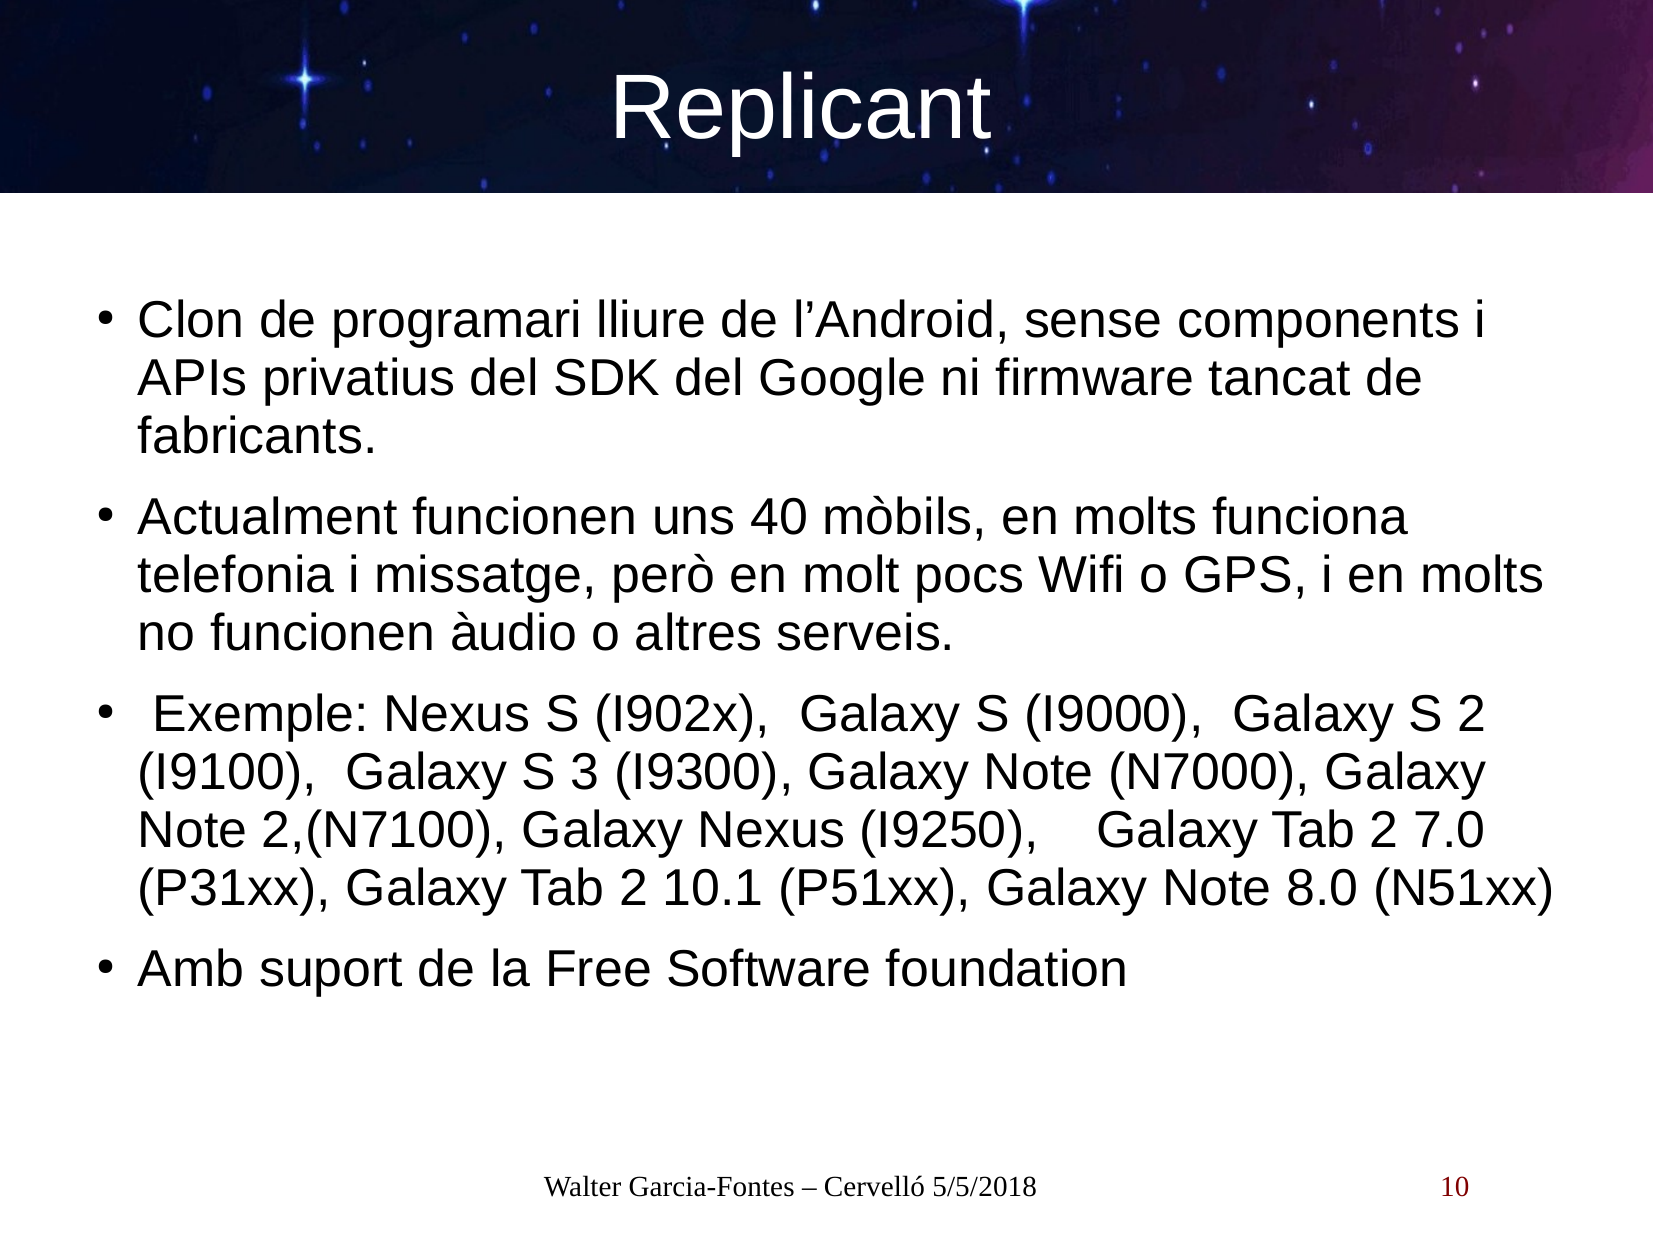

# Replicant
Clon de programari lliure de l’Android, sense components i APIs privatius del SDK del Google ni firmware tancat de fabricants.
Actualment funcionen uns 40 mòbils, en molts funciona telefonia i missatge, però en molt pocs Wifi o GPS, i en molts no funcionen àudio o altres serveis.
 Exemple: Nexus S (I902x), Galaxy S (I9000), Galaxy S 2 (I9100), Galaxy S 3 (I9300), Galaxy Note (N7000), Galaxy Note 2,(N7100), Galaxy Nexus (I9250), Galaxy Tab 2 7.0 (P31xx), Galaxy Tab 2 10.1 (P51xx), Galaxy Note 8.0 (N51xx)
Amb suport de la Free Software foundation
Walter Garcia-Fontes - Cervelló - 5/05/2018
10